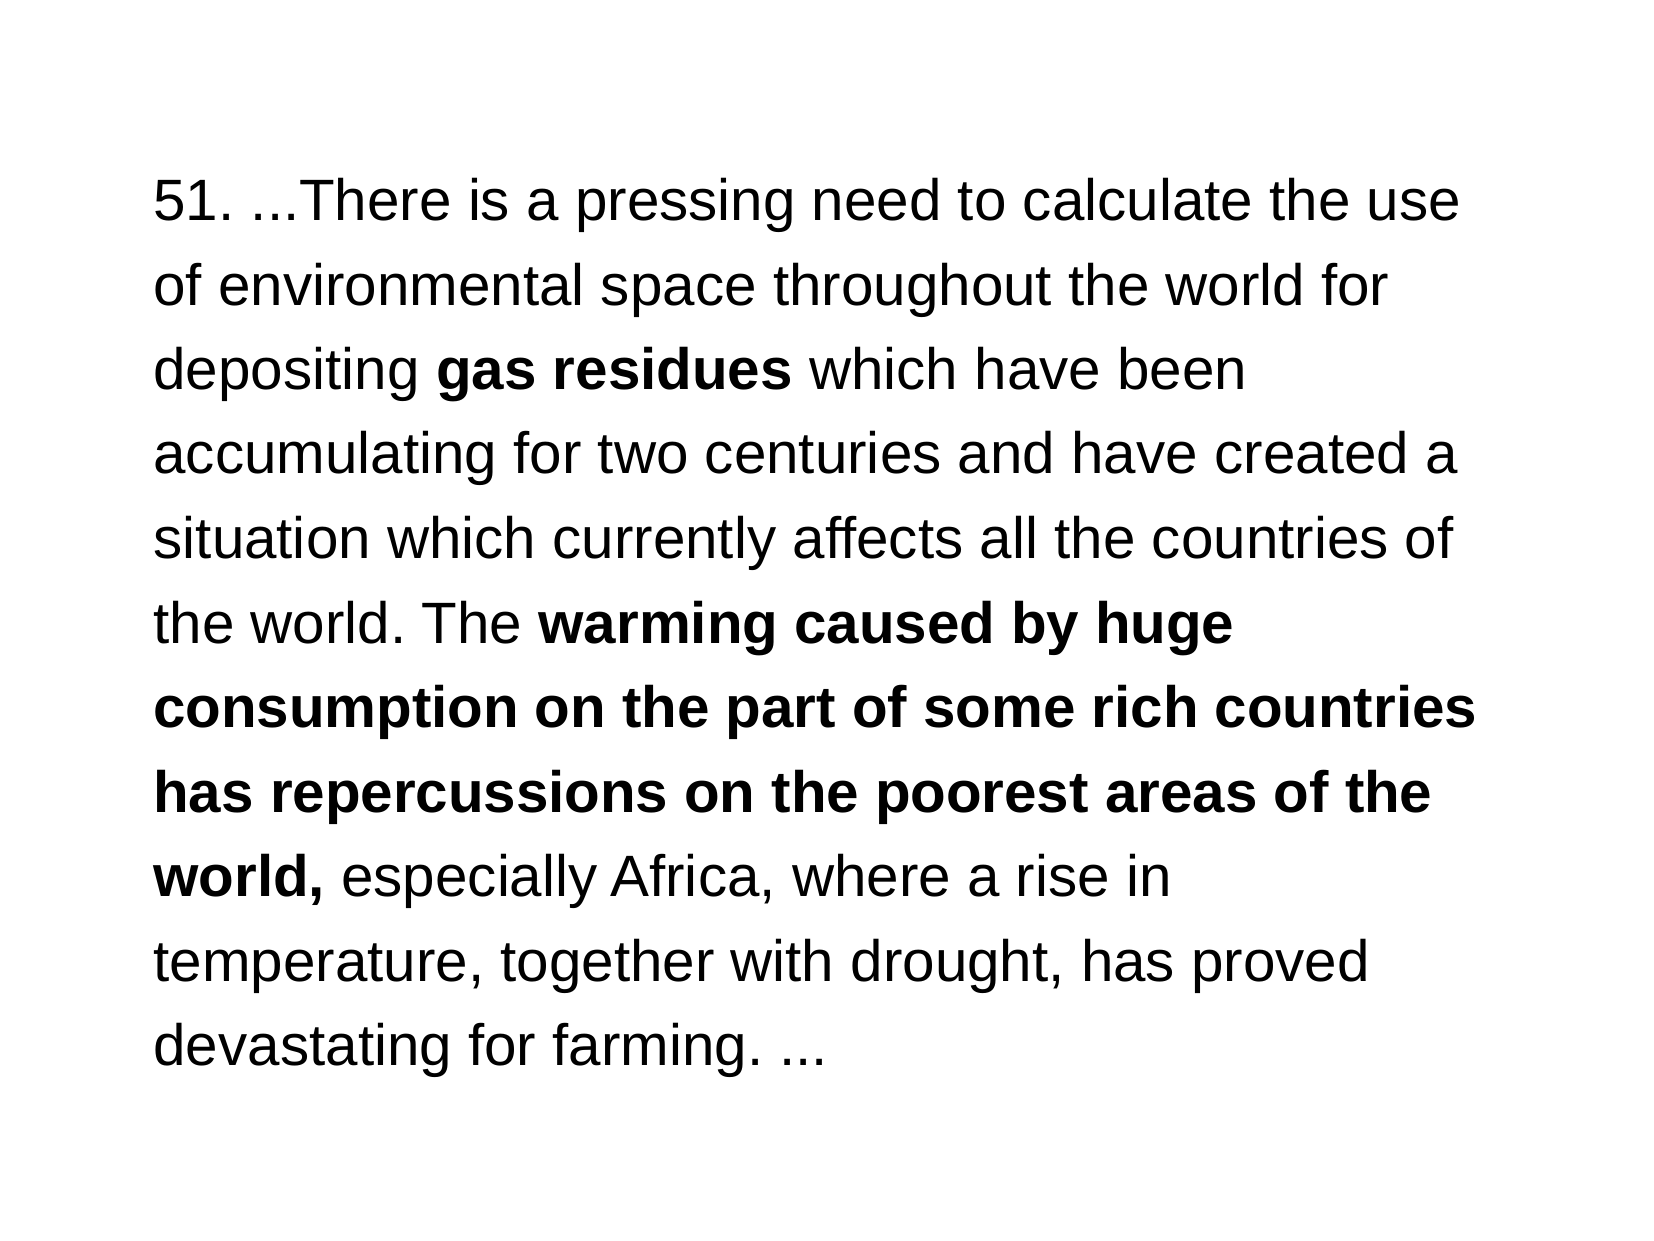

#
51. ...There is a pressing need to calculate the use of environmental space throughout the world for depositing gas residues which have been accumulating for two centuries and have created a situation which currently affects all the countries of the world. The warming caused by huge consumption on the part of some rich countries has repercussions on the poorest areas of the world, especially Africa, where a rise in temperature, together with drought, has proved devastating for farming. ...